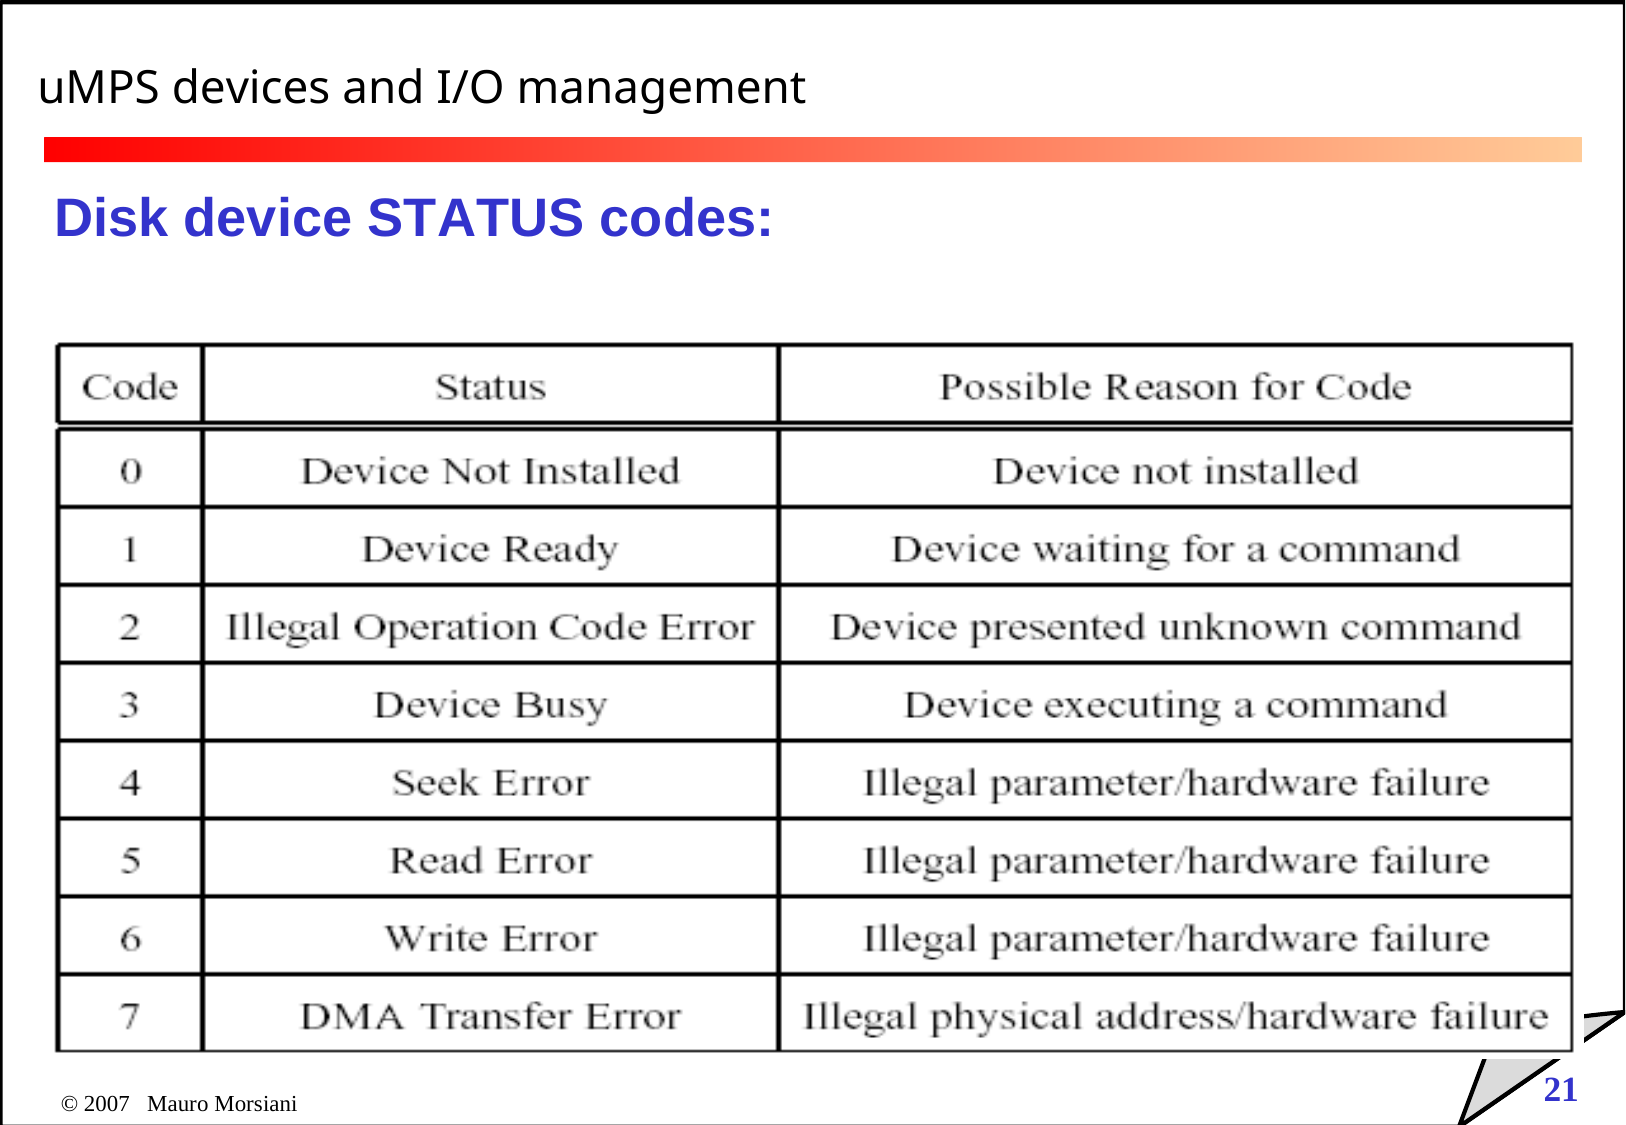

# uMPS devices and I/O management
Disk device STATUS codes: